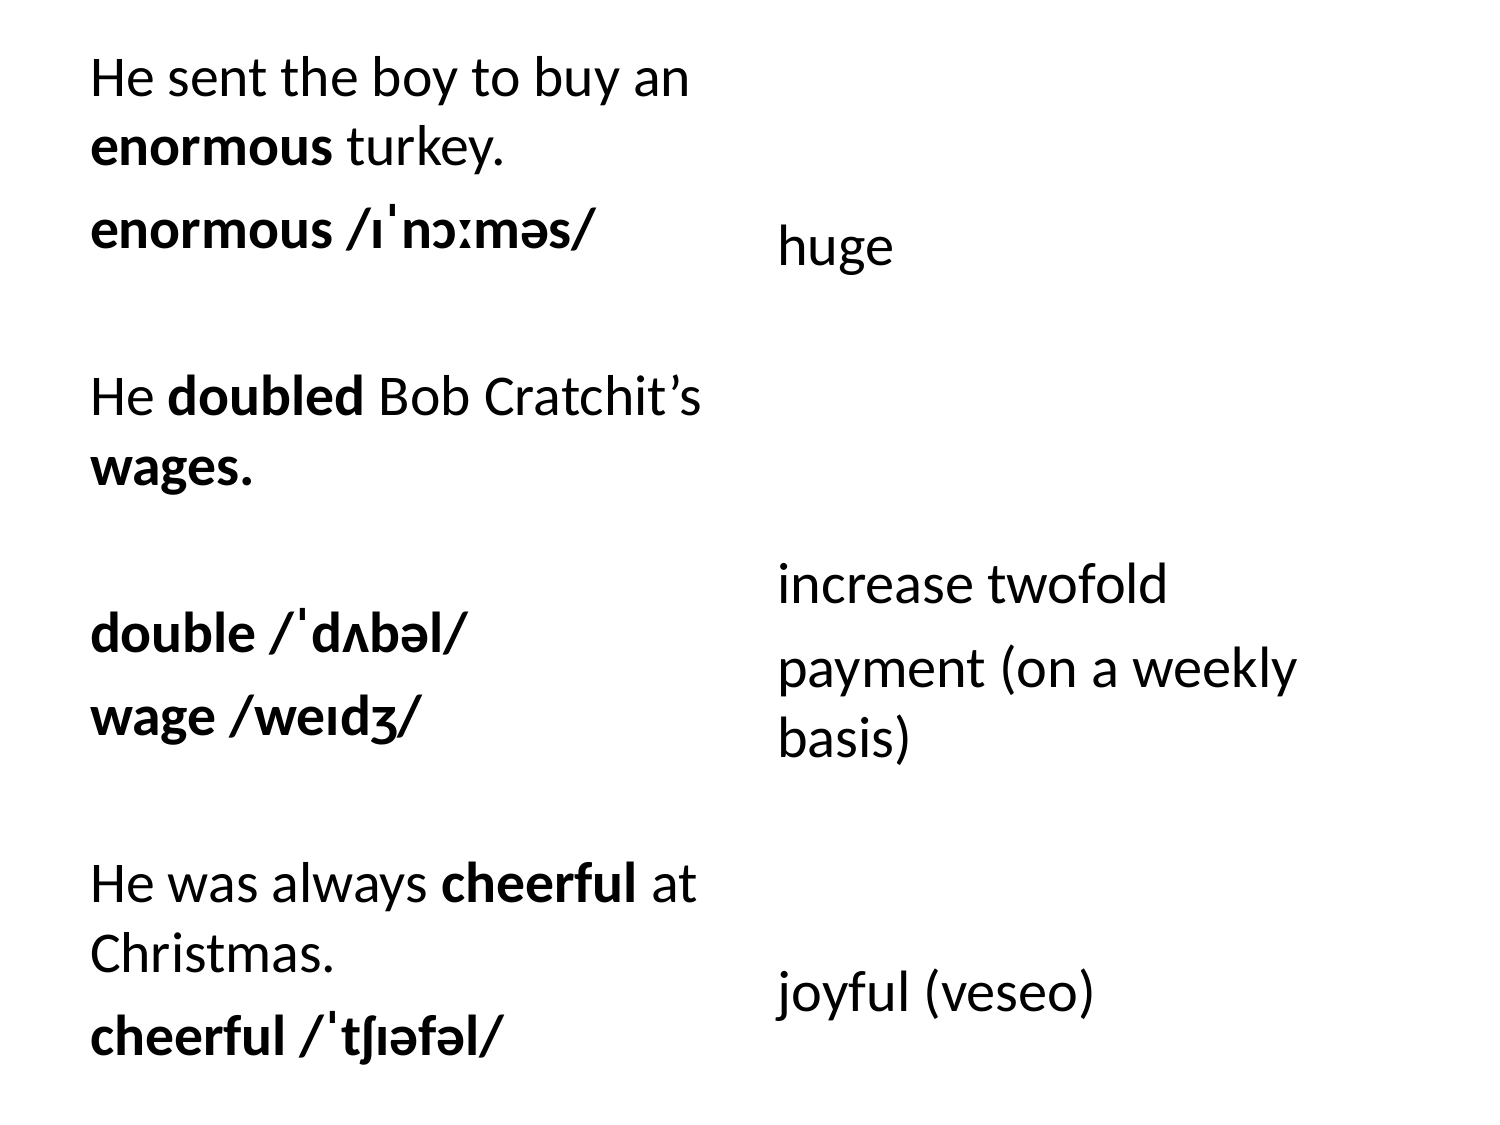

# He sent the boy to buy an enormous turkey.
enormous /ɪˈnɔːməs/
He doubled Bob Cratchit’s wages.
double /ˈdʌbəl/
wage /weɪdʒ/
He was always cheerful at Christmas.
cheerful /ˈtʃɪəfəl/
huge
increase twofold
payment (on a weekly basis)
joyful (veseo)